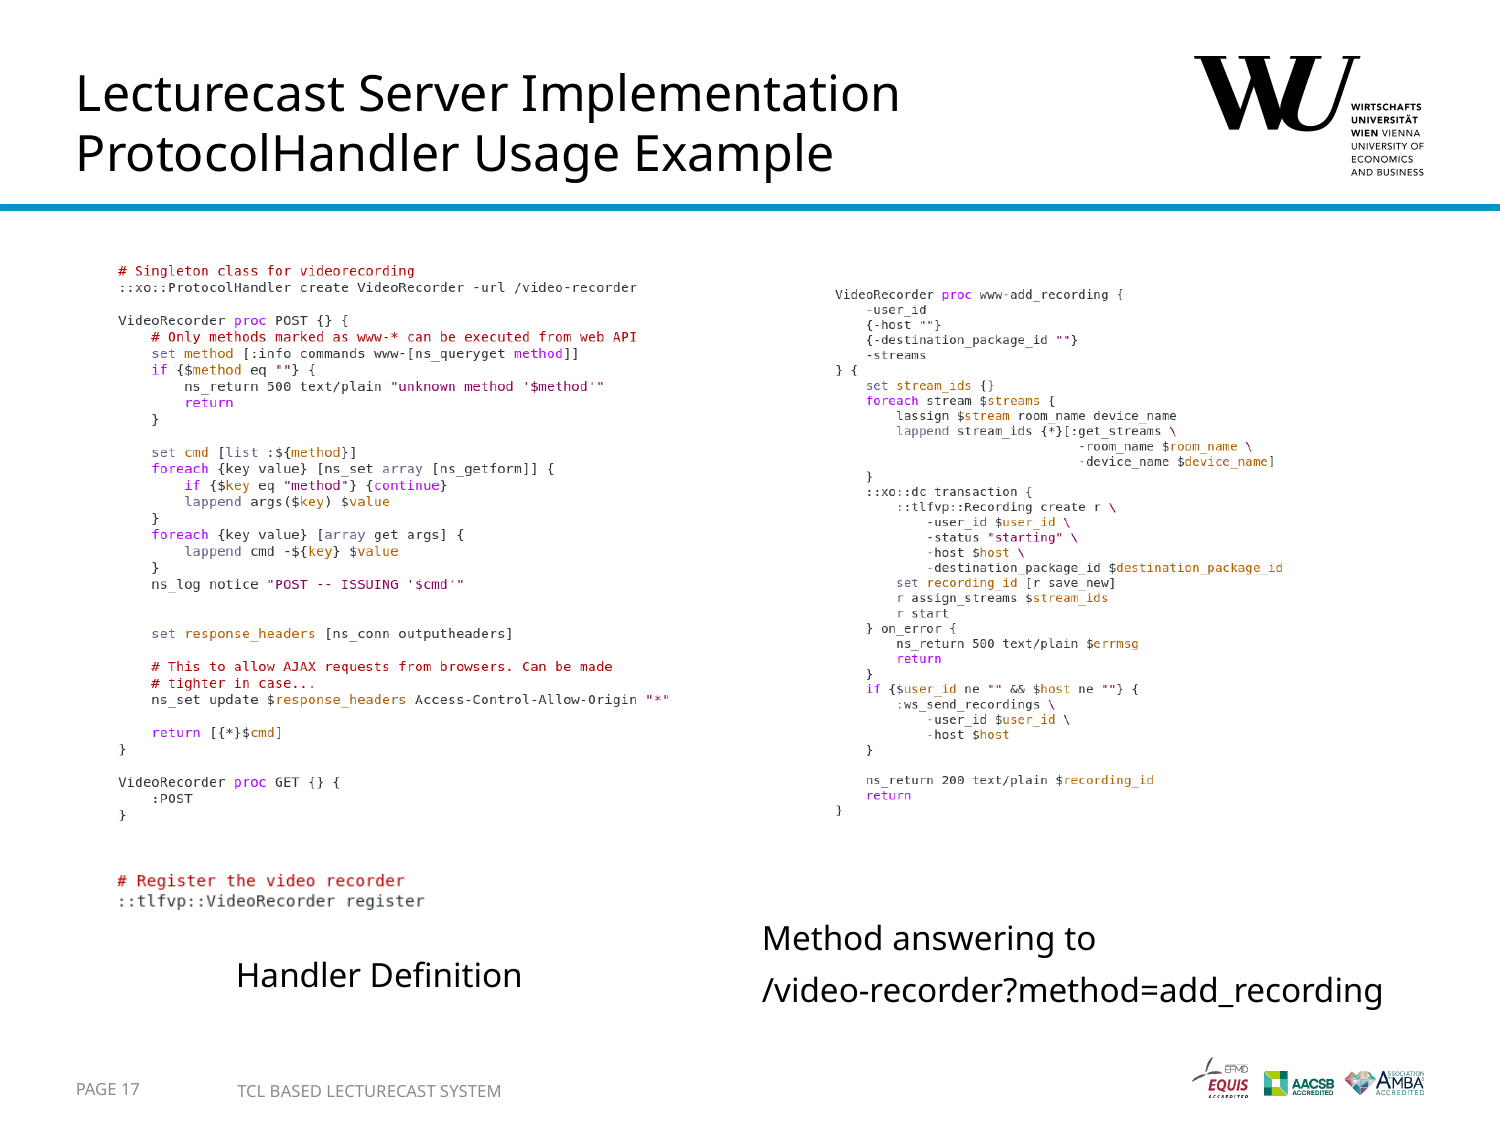

# Lecturecast Server Implementation ProtocolHandler Usage Example
Method answering to
/video-recorder?method=add_recording
Handler Definition
Page
Tcl based lecturecast system